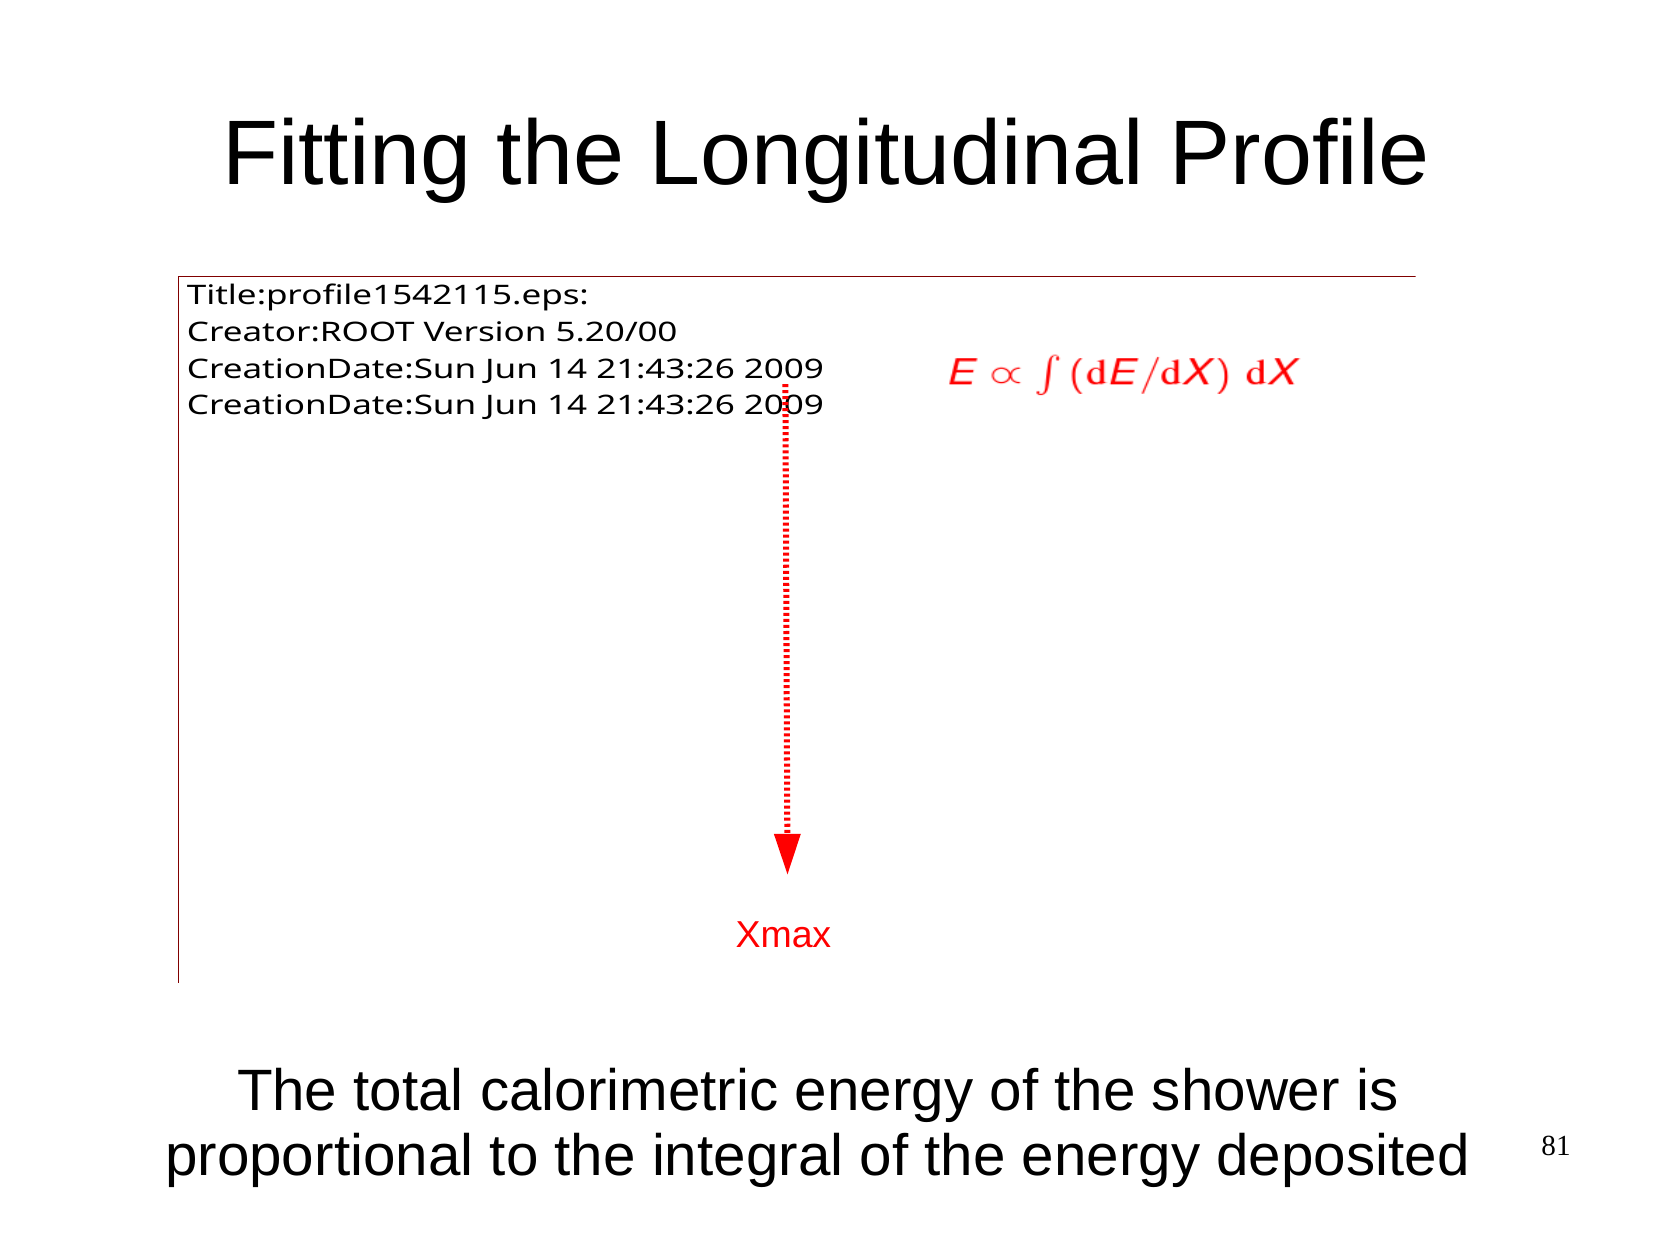

# Fitting the Longitudinal Profile
Xmax
The total calorimetric energy of the shower is
proportional to the integral of the energy deposited
81